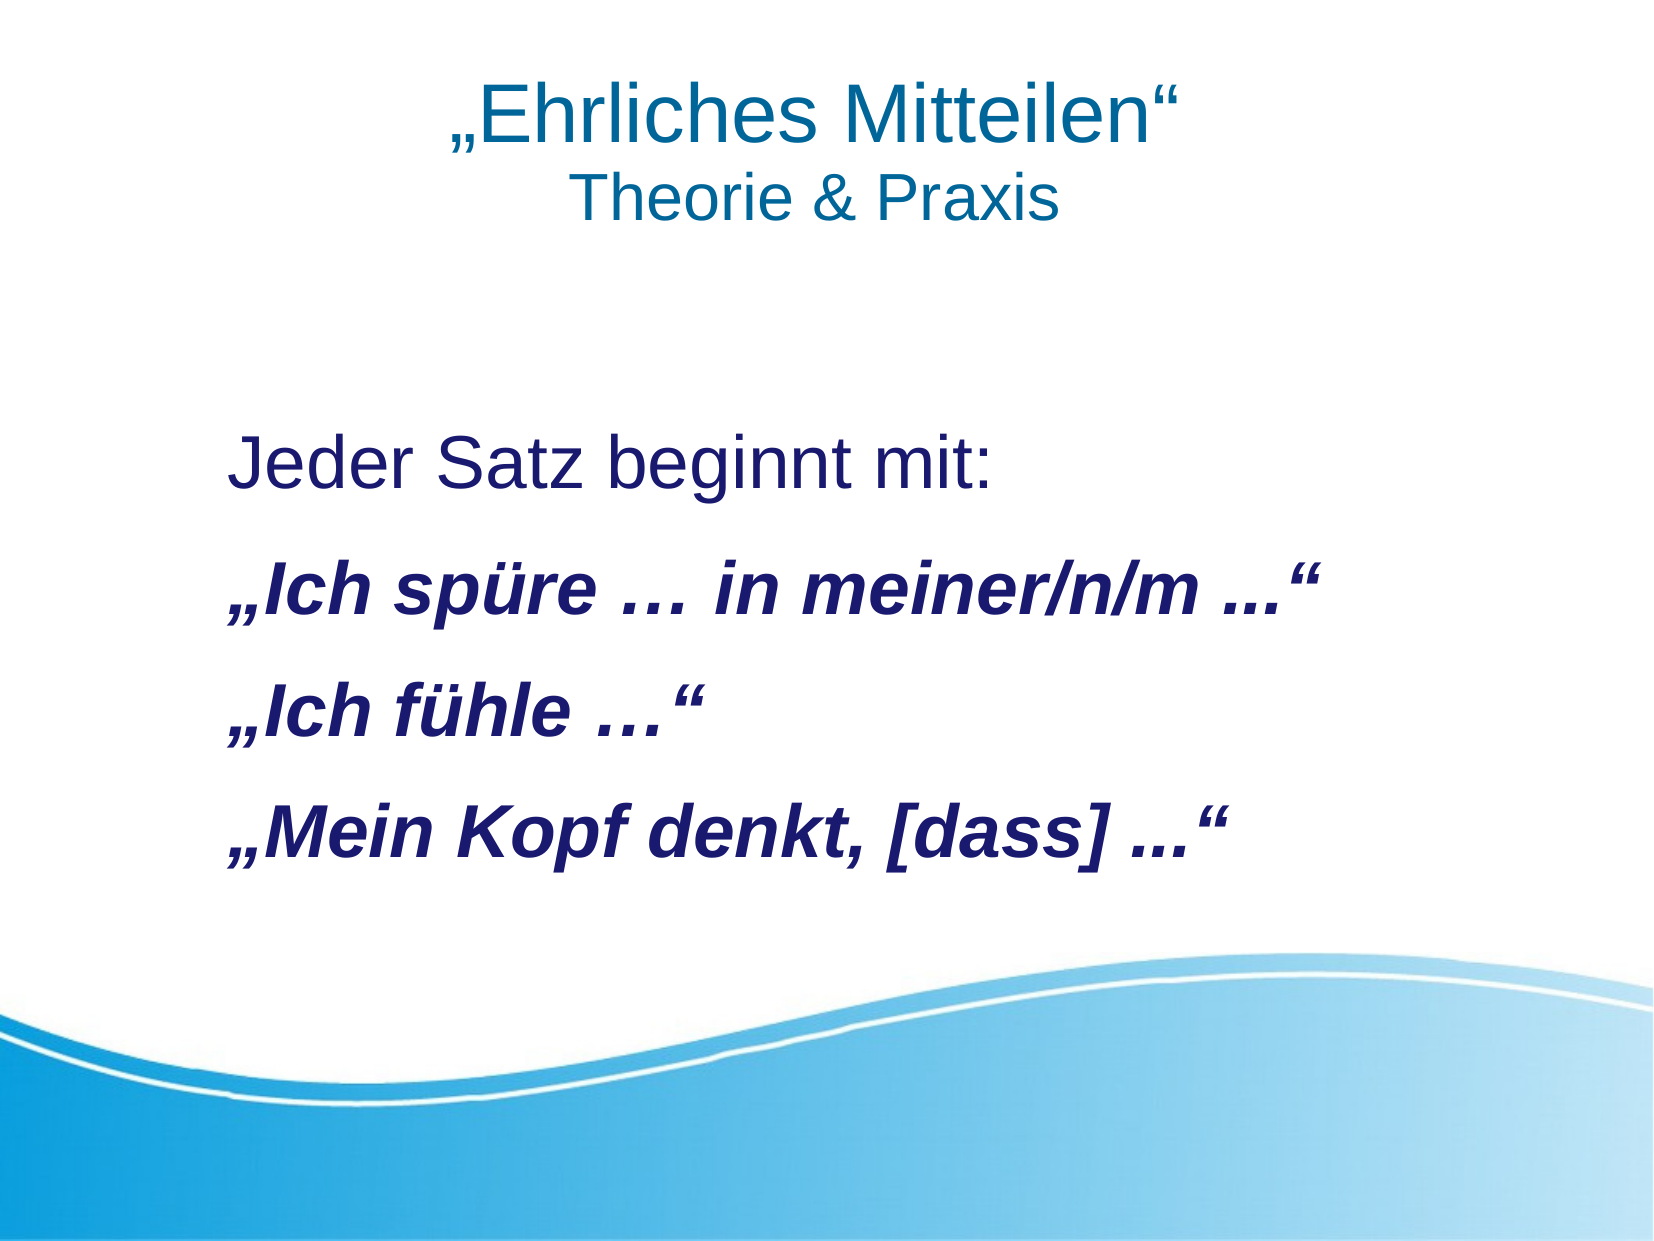

# „Ehrliches Mitteilen“ Theorie & Praxis
Jeder Satz beginnt mit:
„Ich spüre … in meiner/n/m ...“
„Ich fühle …“
„Mein Kopf denkt, [dass] ...“